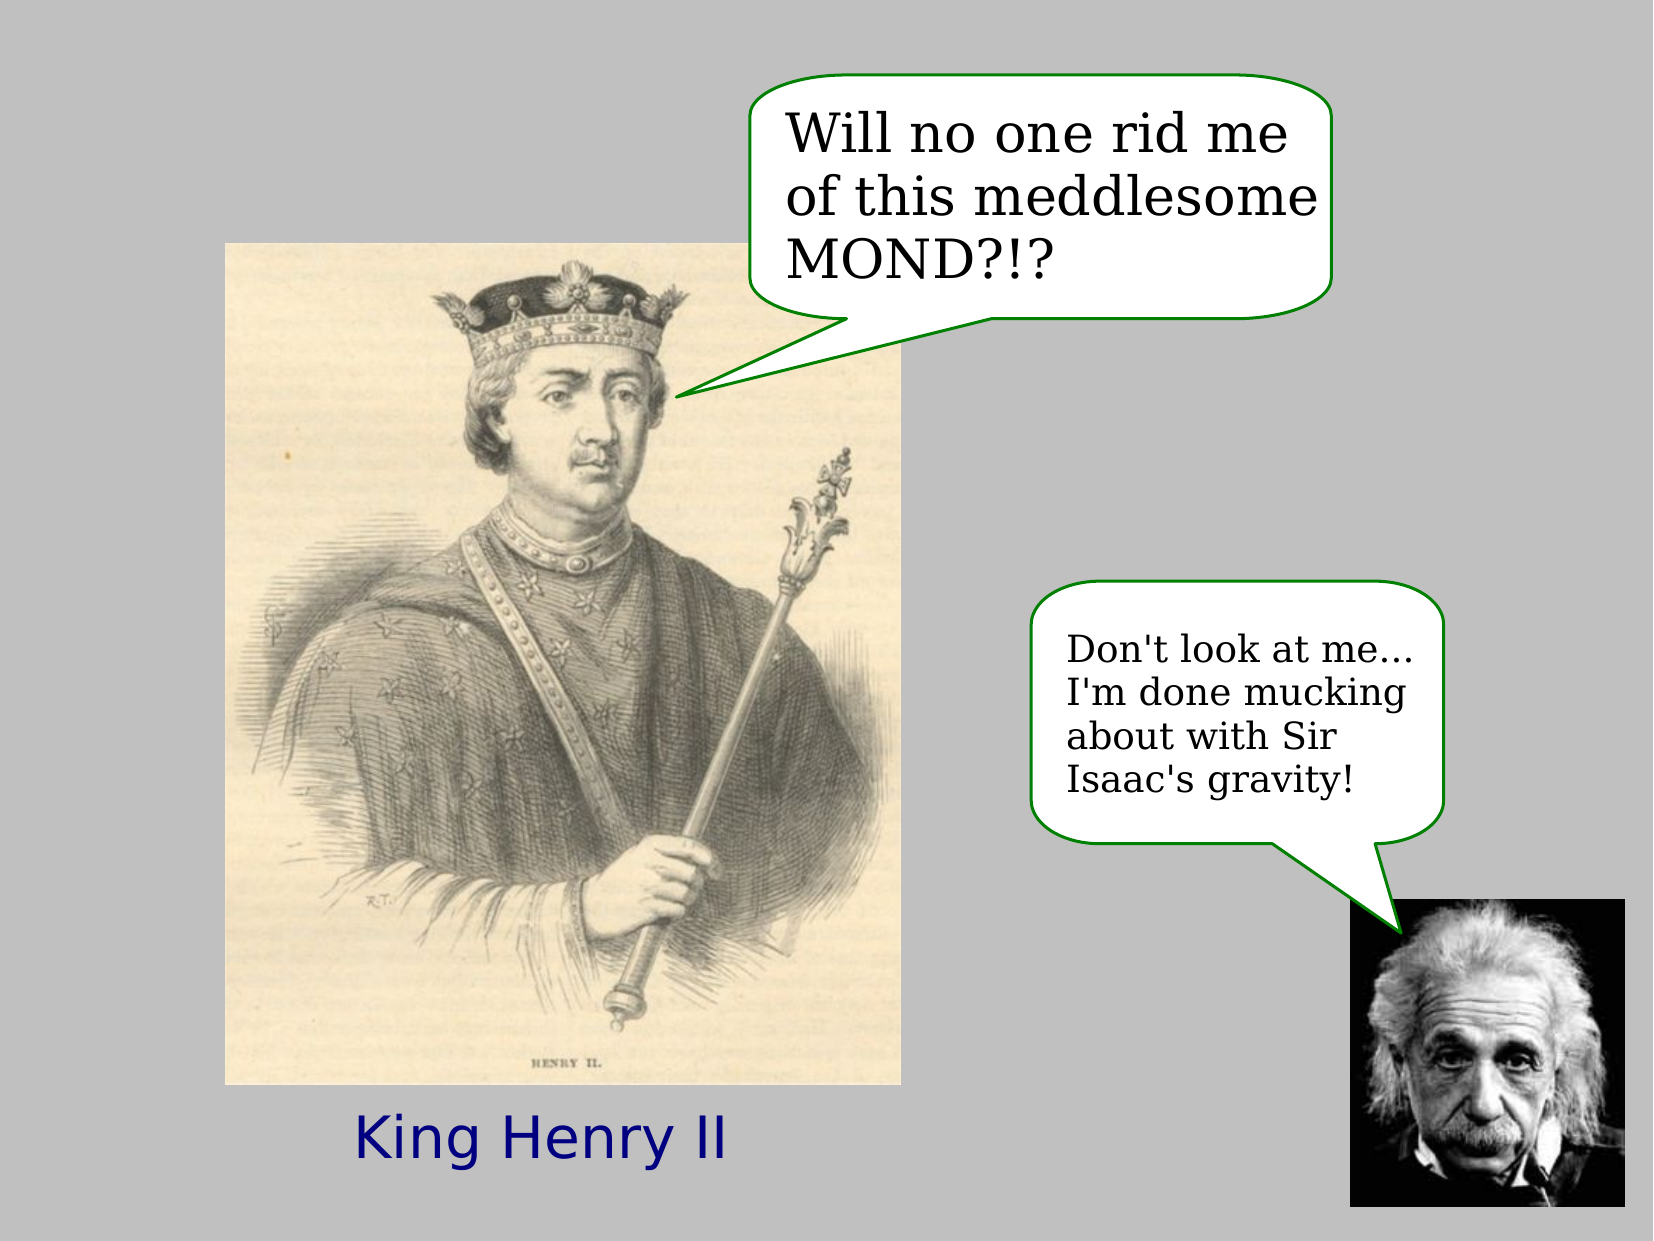

Will no one rid me
of this meddlesome
MOND?!?
Don't look at me... I'm done mucking about with Sir Isaac's gravity!
King Henry II